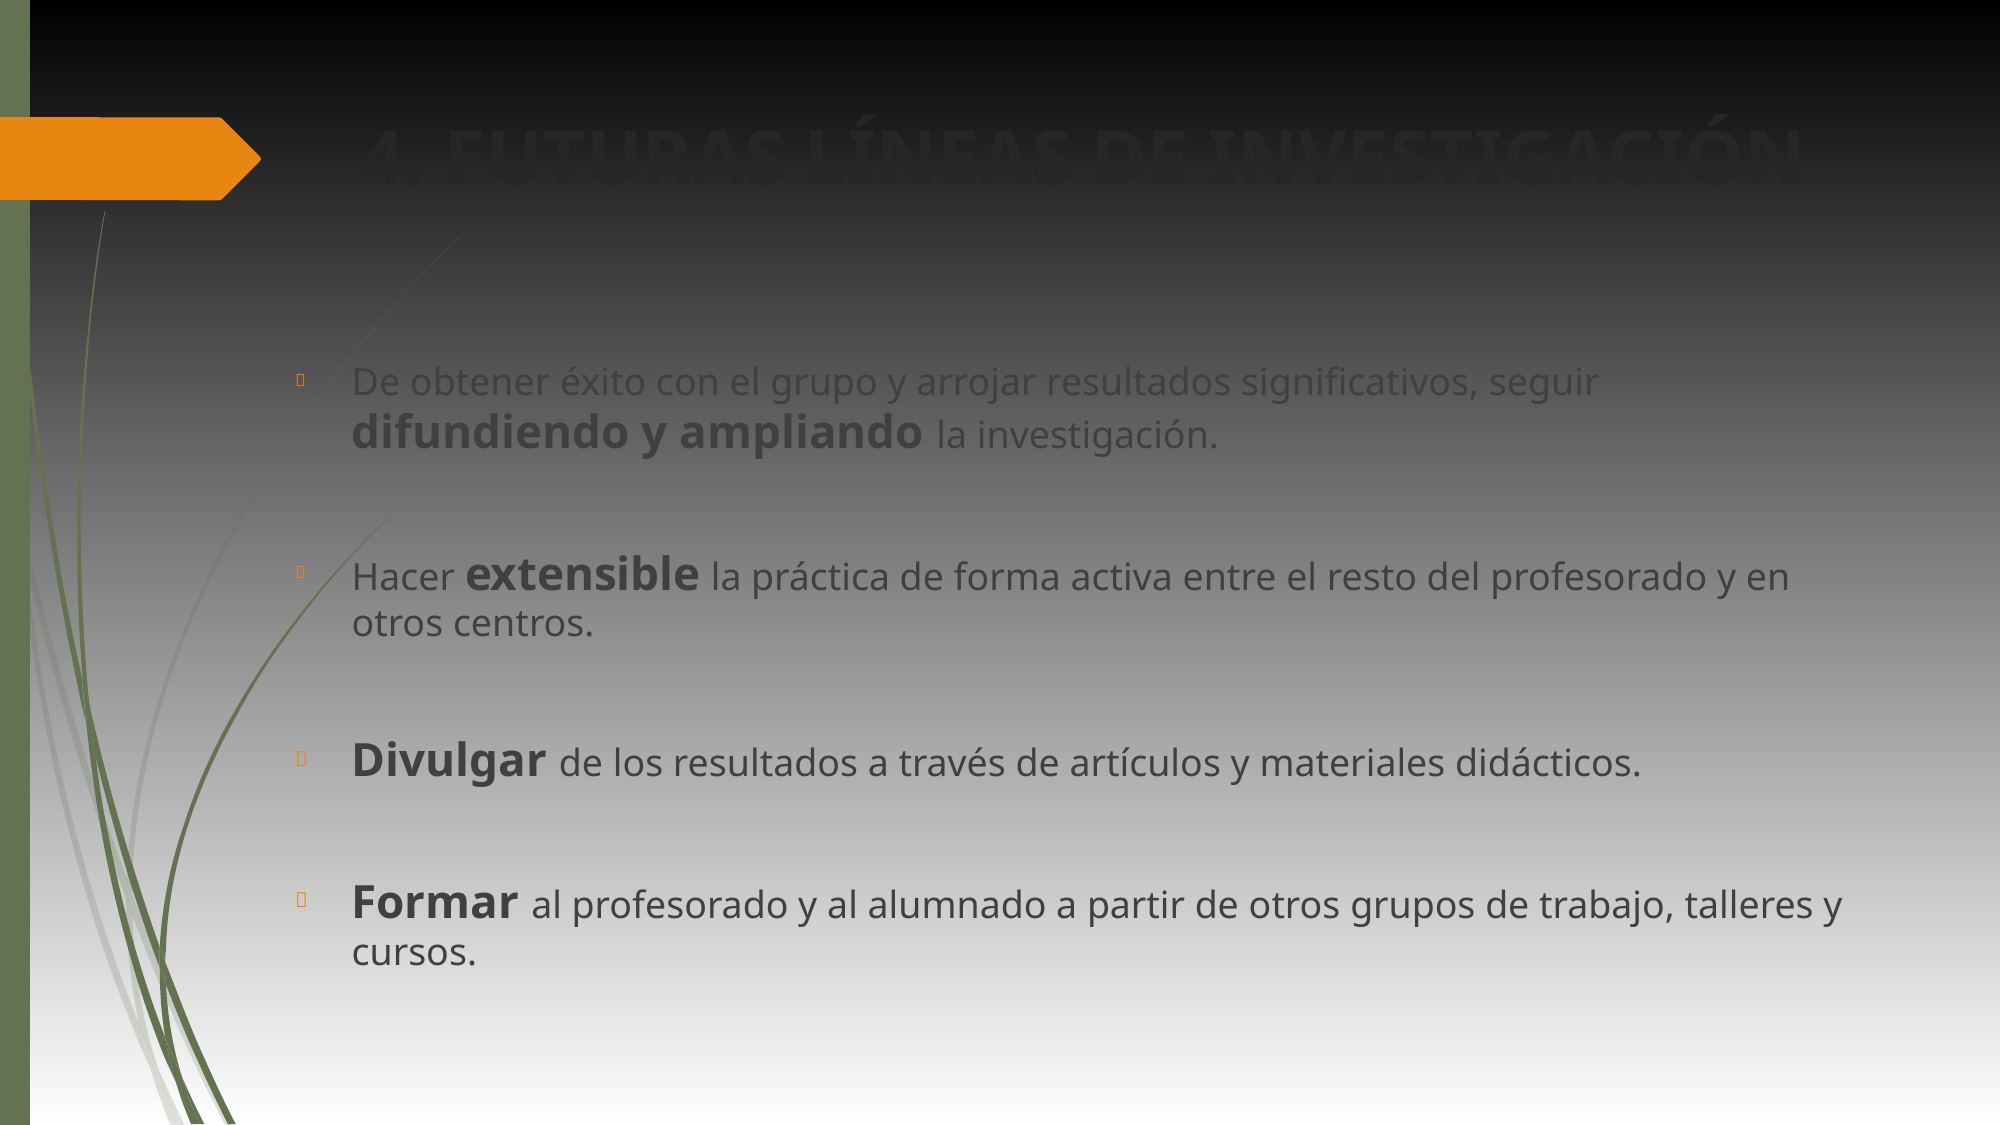

# 4. FUTURAS LÍNEAS DE INVESTIGACIÓN
De obtener éxito con el grupo y arrojar resultados significativos, seguir difundiendo y ampliando la investigación.
Hacer extensible la práctica de forma activa entre el resto del profesorado y en otros centros.
Divulgar de los resultados a través de artículos y materiales didácticos.
Formar al profesorado y al alumnado a partir de otros grupos de trabajo, talleres y cursos.